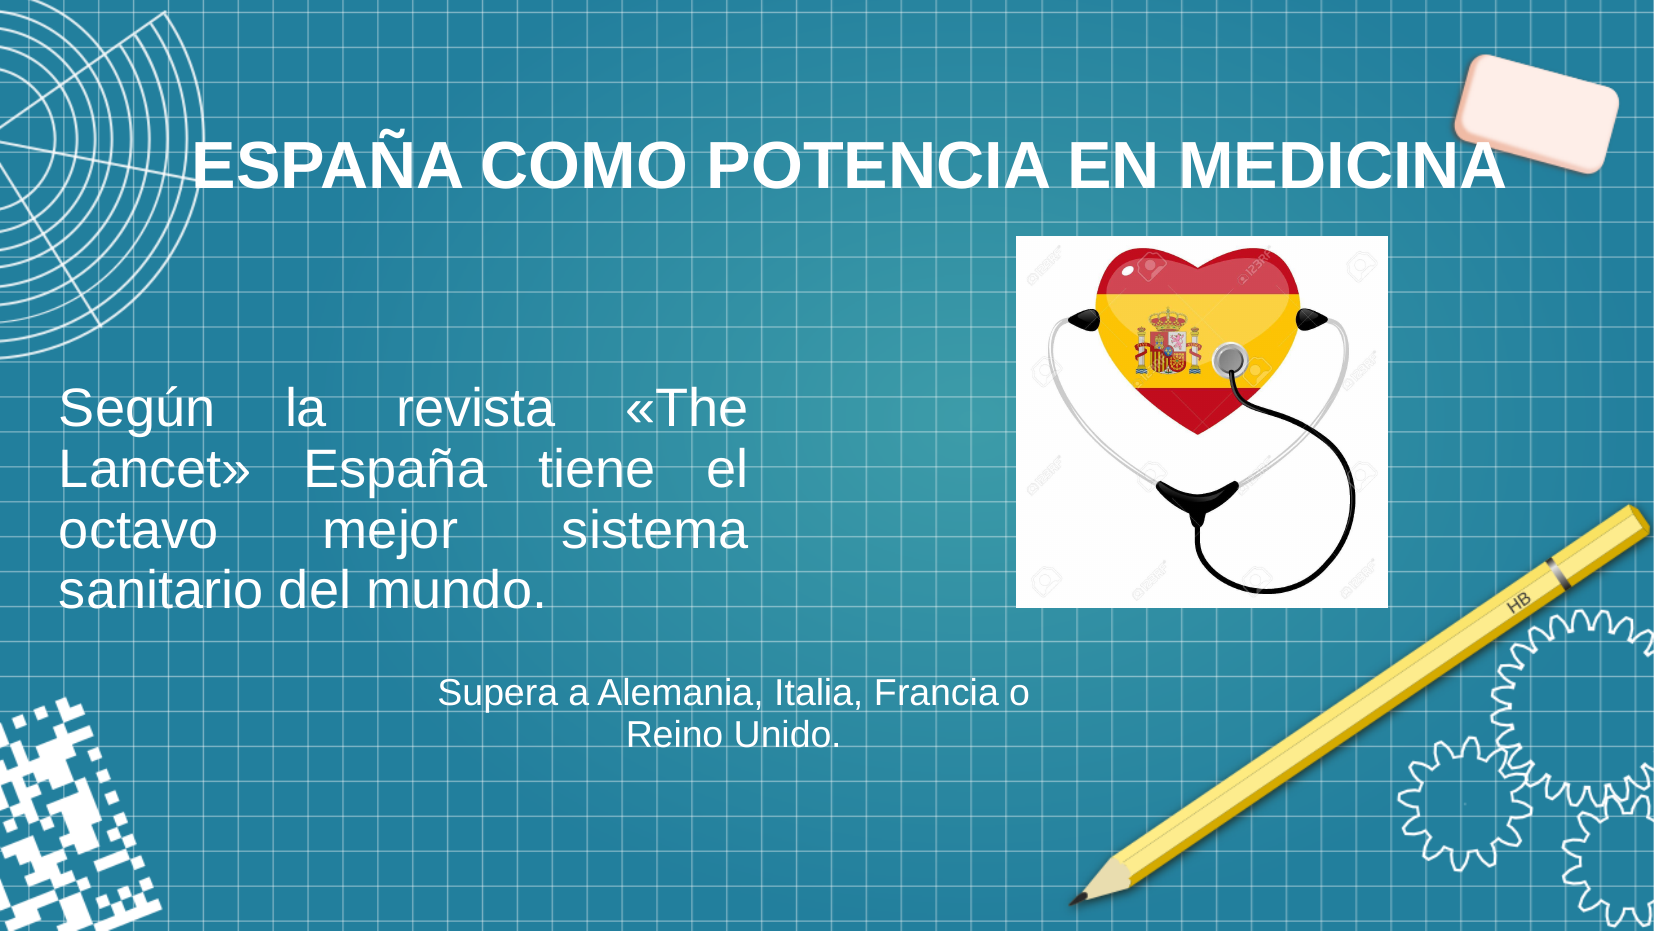

# ESPAÑA COMO POTENCIA EN MEDICINA
Según la revista «The Lancet» España tiene el octavo mejor sistema sanitario del mundo.
Supera a Alemania, Italia, Francia o Reino Unido.